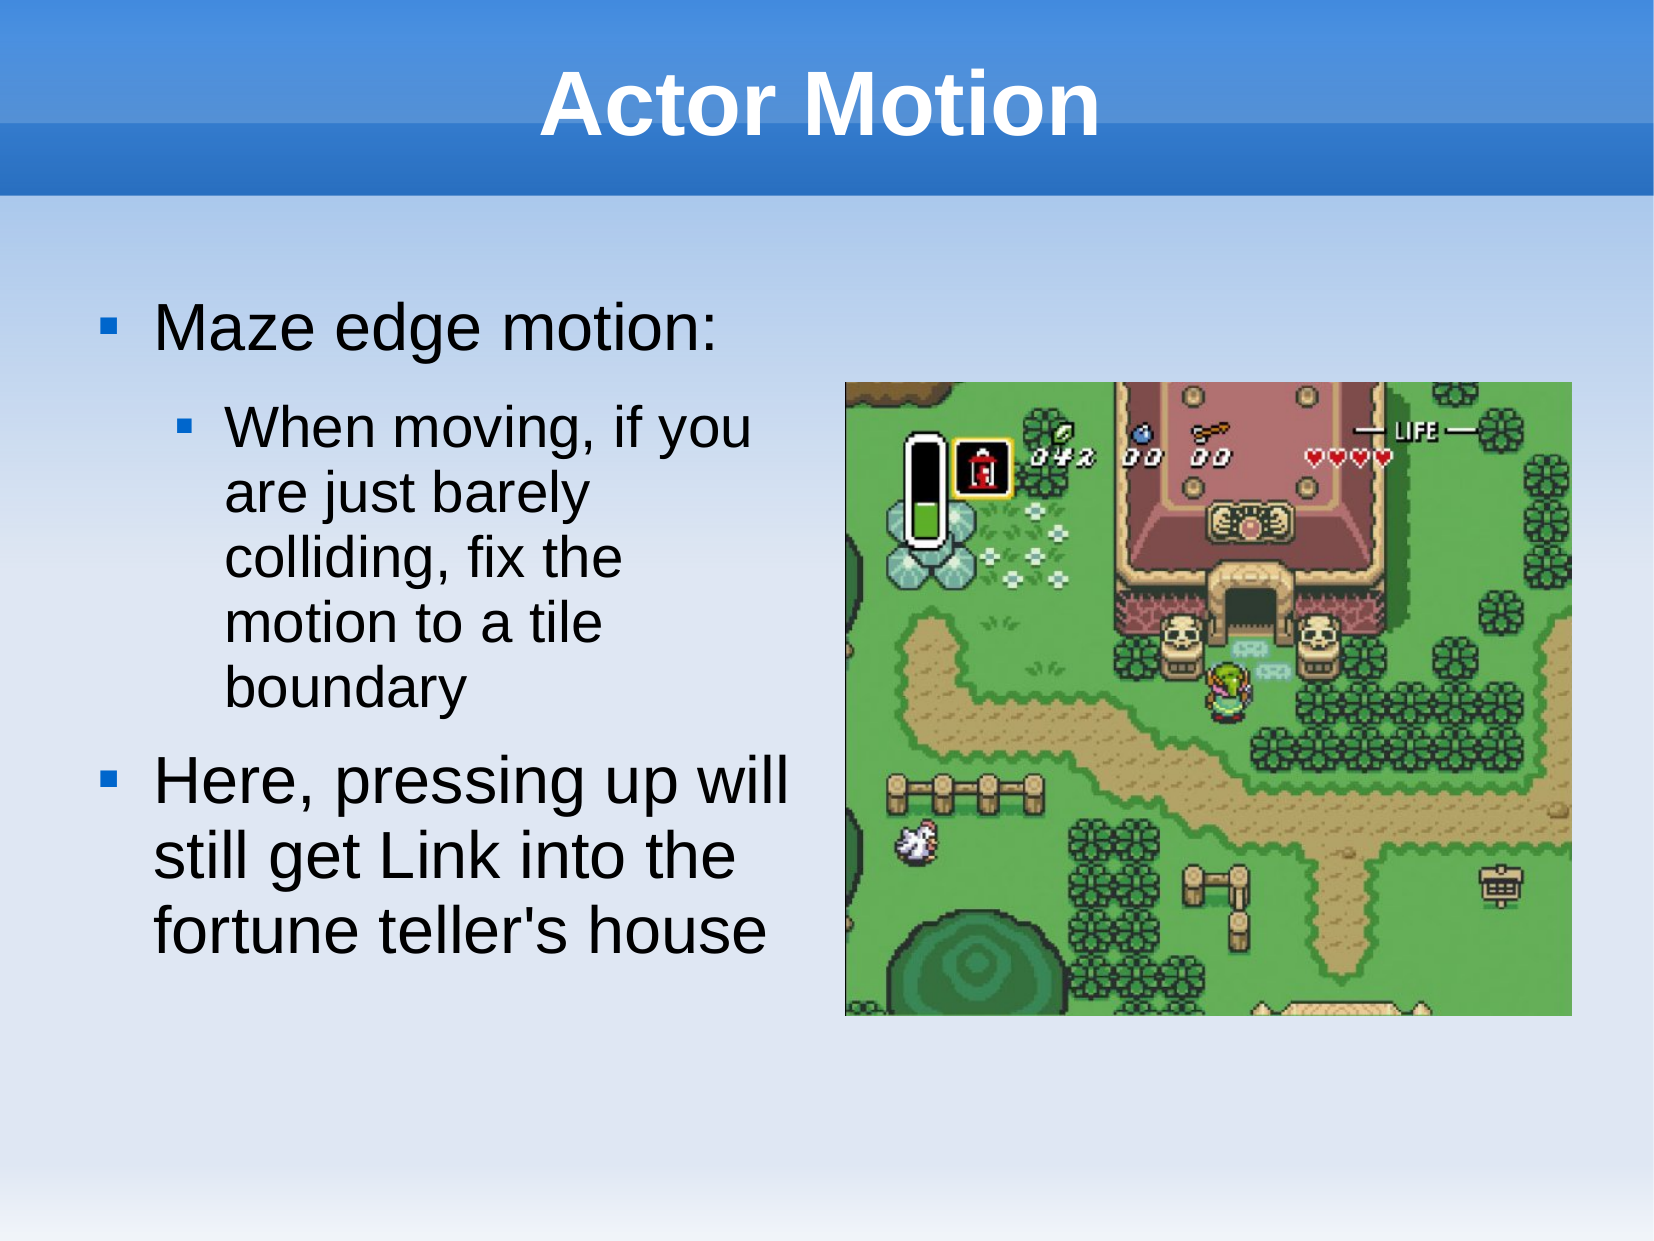

# Actor Motion
Maze edge motion:
When moving, if you are just barely colliding, fix the motion to a tile boundary
Here, pressing up will still get Link into the fortune teller's house